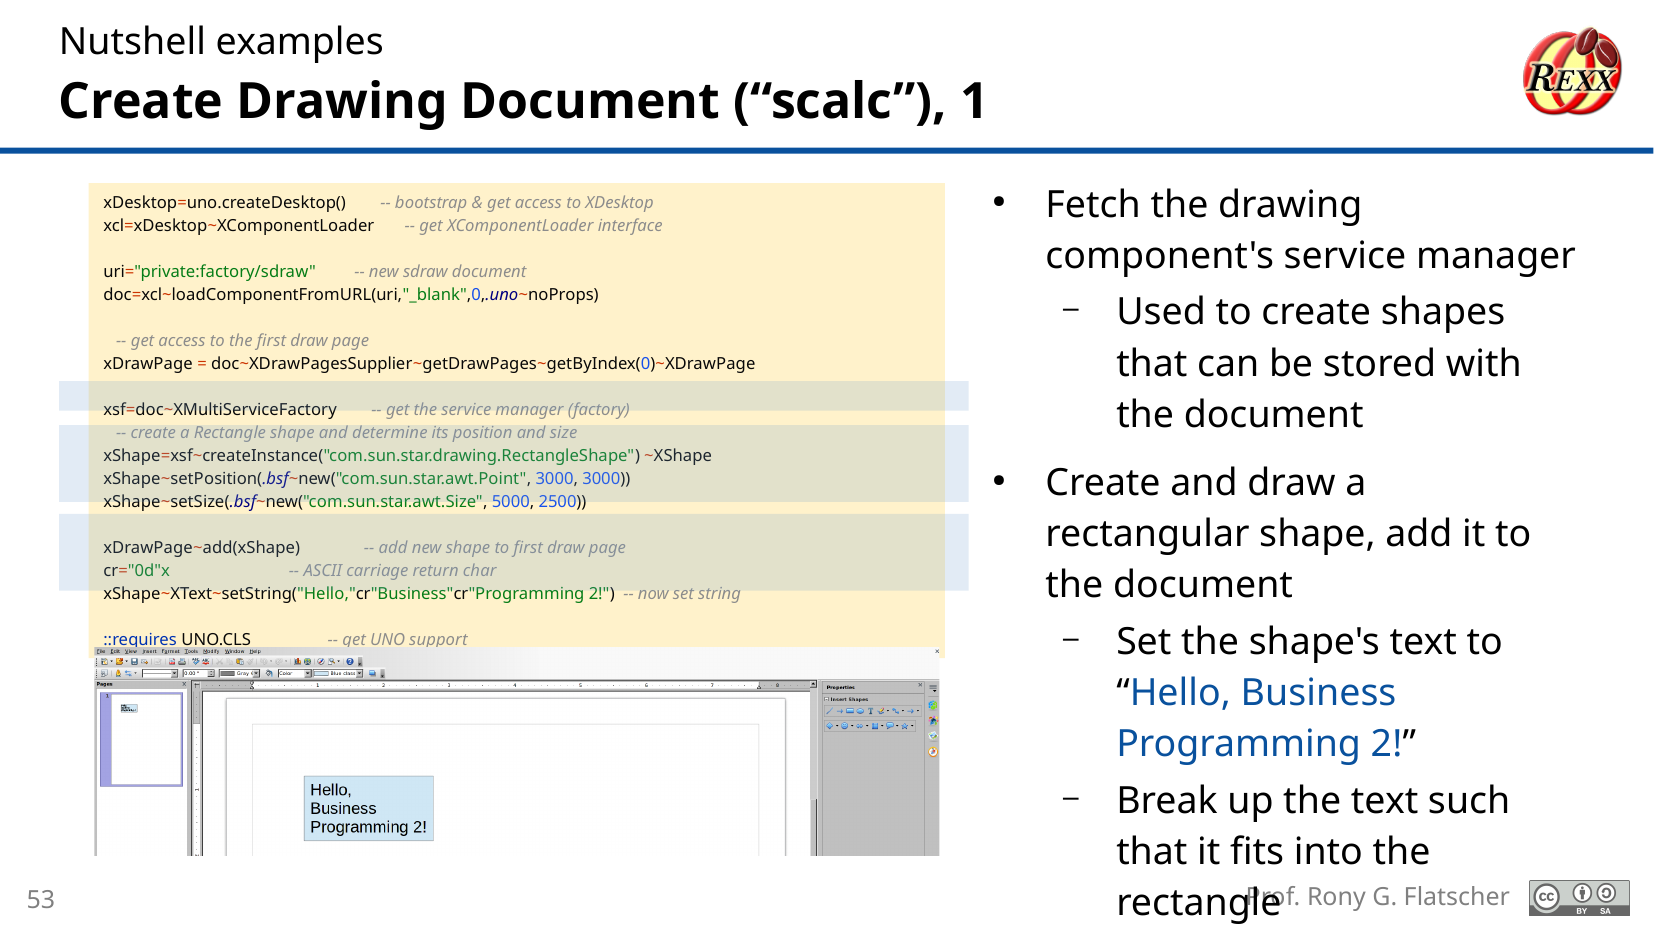

# Nutshell examples Create Drawing Document (“scalc”), 1
Fetch the drawing component's service manager
Used to create shapes that can be stored with the document
Create and draw a rectangular shape, add it to the document
Set the shape's text to “Hello, Business Programming 2!”
Break up the text such that it fits into the rectangle
xDesktop=uno.createDesktop() -- bootstrap & get access to XDesktop
xcl=xDesktop~XComponentLoader -- get XComponentLoader interface
uri="private:factory/sdraw" -- new sdraw document
doc=xcl~loadComponentFromURL(uri,"_blank",0,.uno~noProps)
 -- get access to the first draw page
xDrawPage = doc~XDrawPagesSupplier~getDrawPages~getByIndex(0)~XDrawPage
xsf=doc~XMultiServiceFactory -- get the service manager (factory)
 -- create a Rectangle shape and determine its position and size
xShape=xsf~createInstance("com.sun.star.drawing.RectangleShape") ~XShape
xShape~setPosition(.bsf~new("com.sun.star.awt.Point", 3000, 3000))
xShape~setSize(.bsf~new("com.sun.star.awt.Size", 5000, 2500))
xDrawPage~add(xShape) -- add new shape to first draw page
cr="0d"x -- ASCII carriage return char
xShape~XText~setString("Hello,"cr"Business"cr"Programming 2!") -- now set string
::requires UNO.CLS -- get UNO support